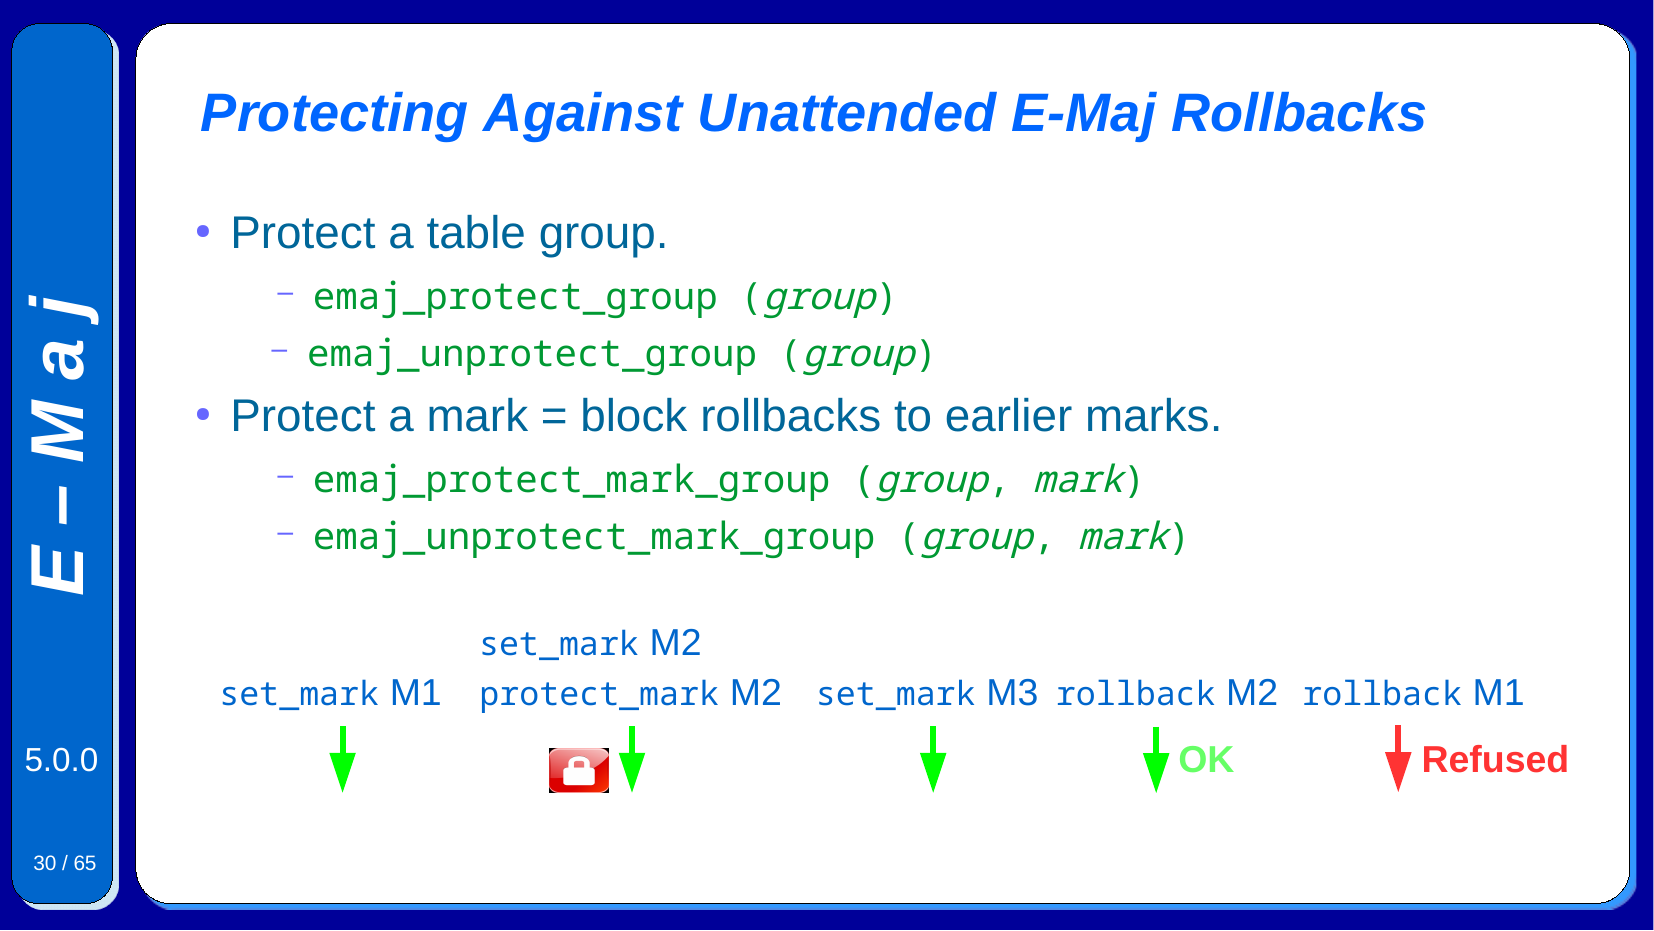

# Protecting Against Unattended E-Maj Rollbacks
Protect a table group.
emaj_protect_group (group)
emaj_unprotect_group (group)
Protect a mark = block rollbacks to earlier marks.
emaj_protect_mark_group (group, mark)
emaj_unprotect_mark_group (group, mark)
set_mark M2
set_mark M1
protect_mark M2
set_mark M3
rollback M2
rollback M1
Refused
OK